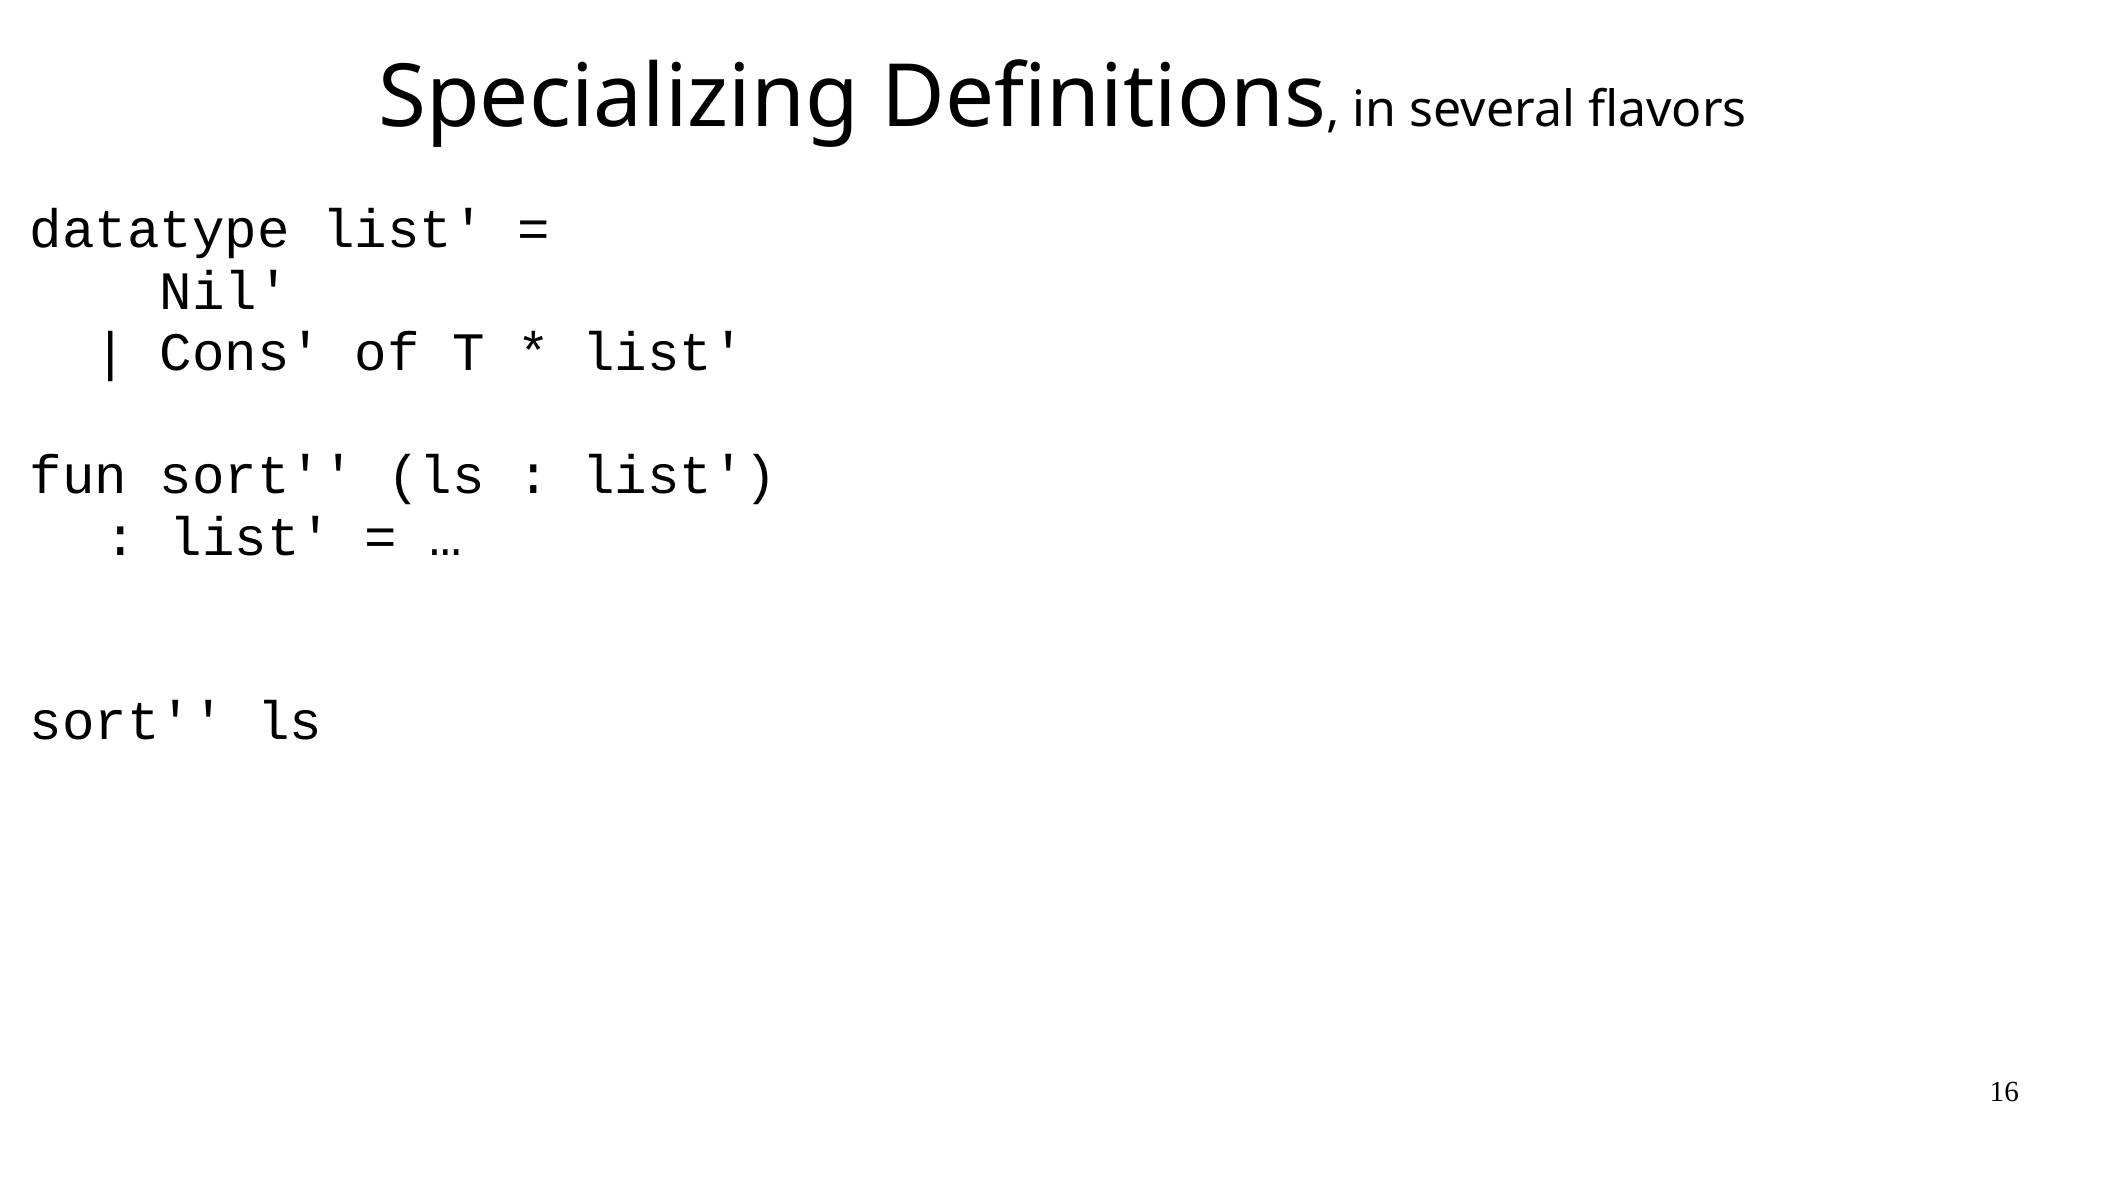

# Specializing Definitions, in several flavors
datatype list' =
 Nil'
 | Cons' of T * list'
fun sort'' (ls : list')
	: list' = …
sort'' ls
16